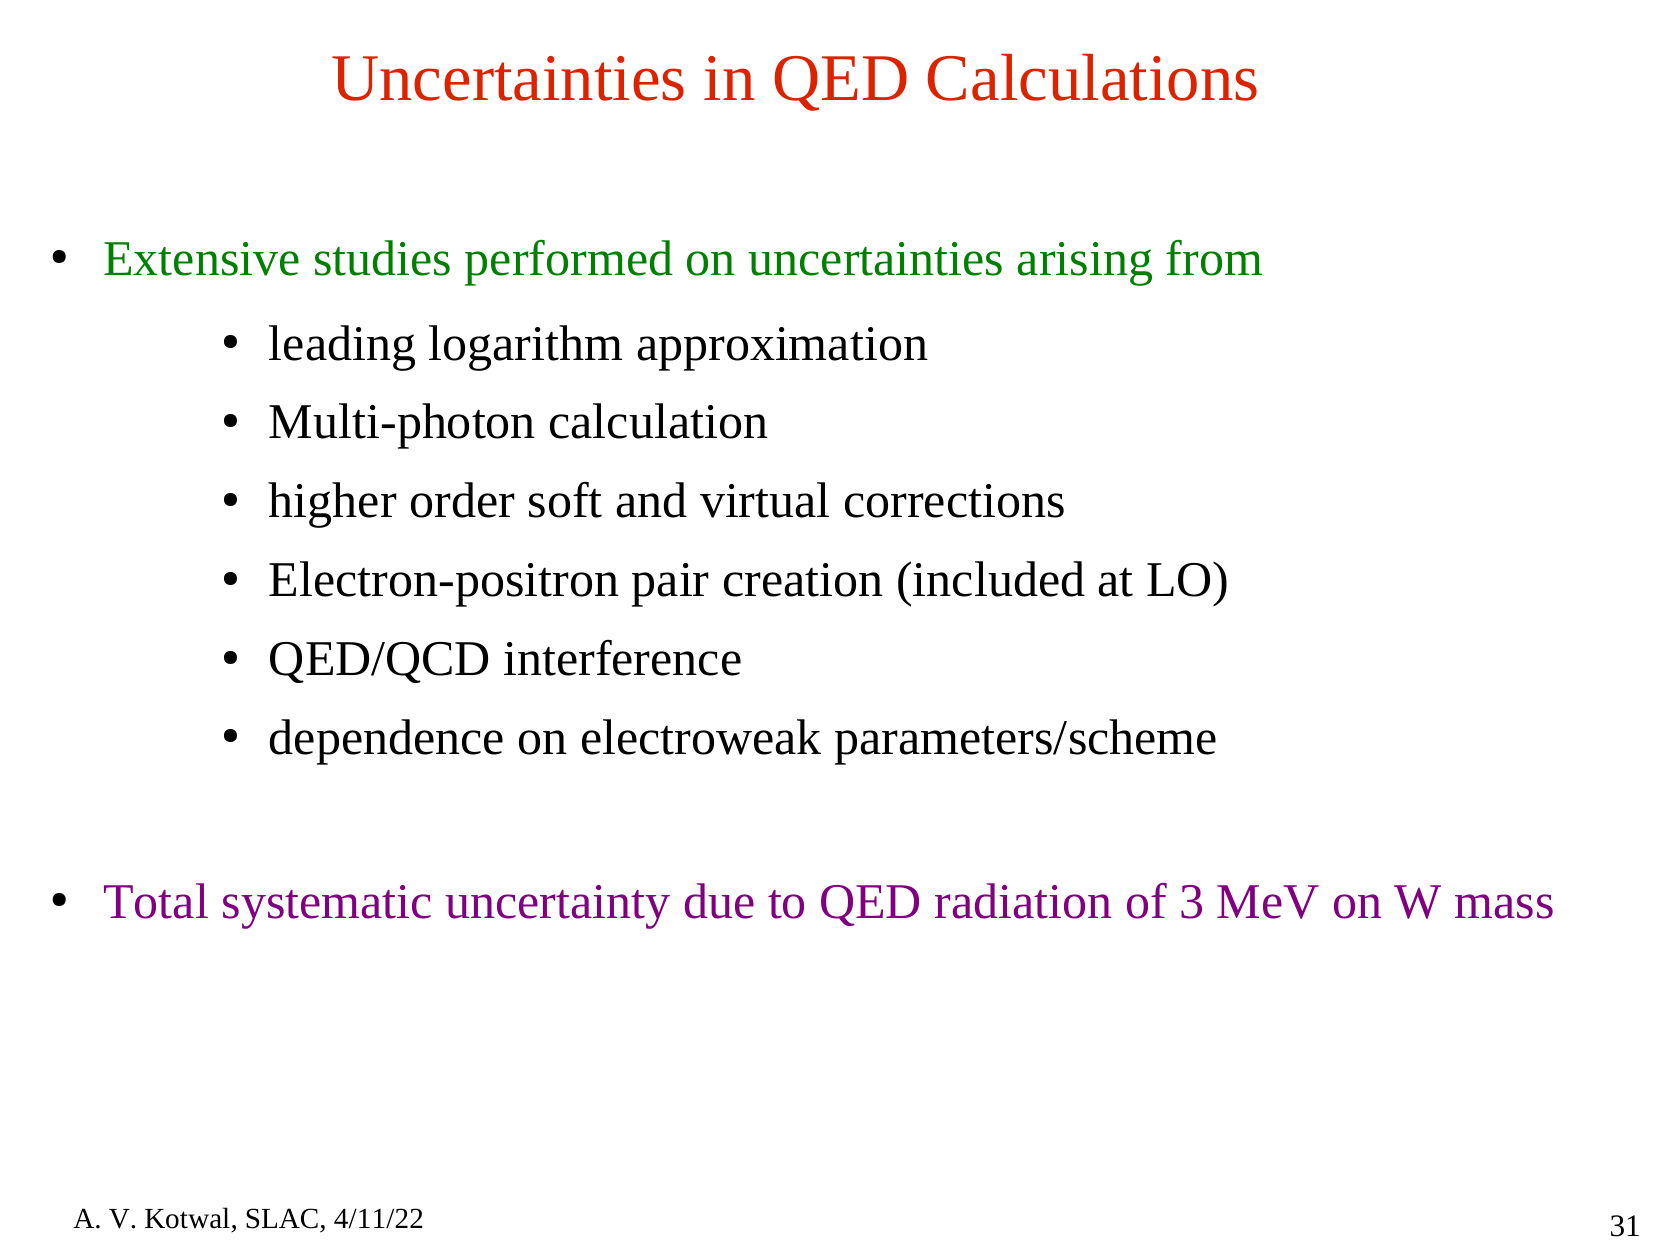

# Uncertainties in QED Calculations
Extensive studies performed on uncertainties arising from
leading logarithm approximation
Multi-photon calculation
higher order soft and virtual corrections
Electron-positron pair creation (included at LO)
QED/QCD interference
dependence on electroweak parameters/scheme
Total systematic uncertainty due to QED radiation of 3 MeV on W mass
A. V. Kotwal, SLAC, 4/11/22